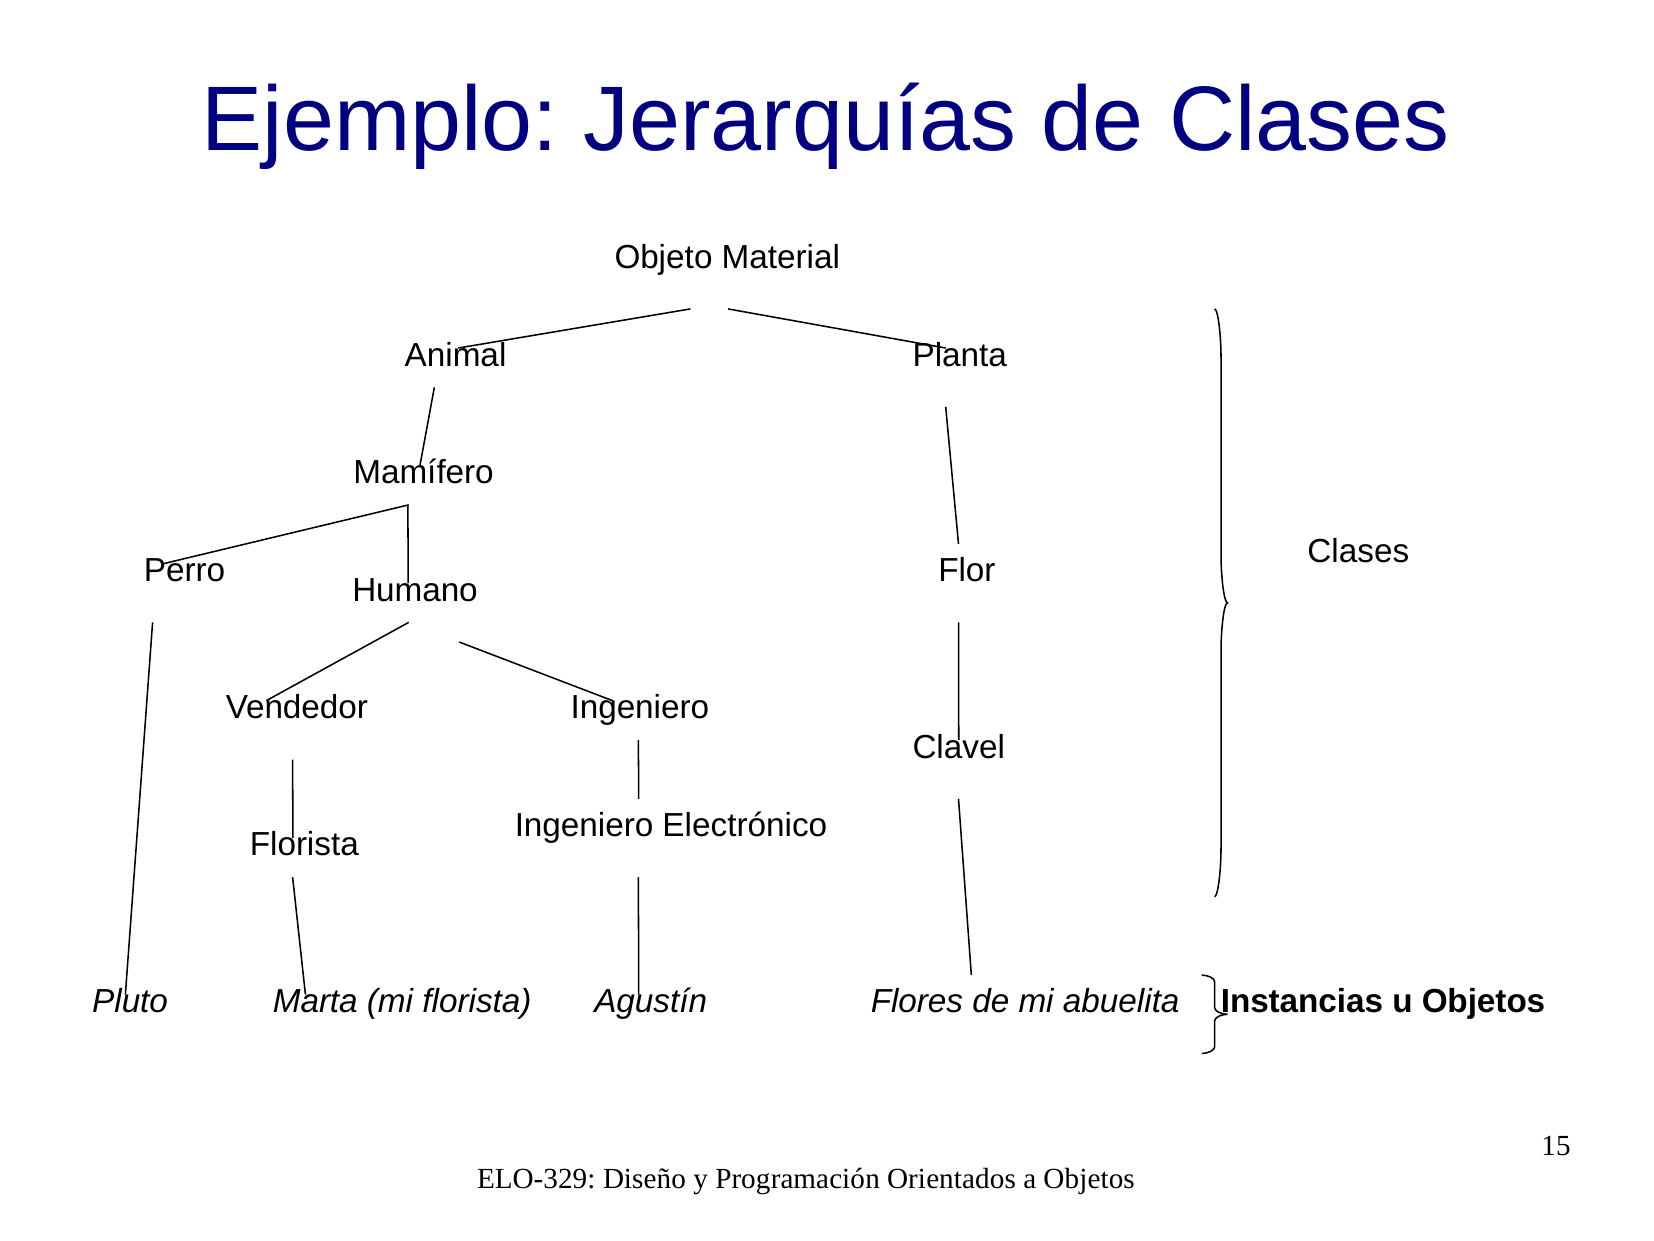

# Ejemplo: Jerarquías de Clases
Objeto Material
Animal
Planta
Mamífero
Clases
Perro
Flor
Humano
Vendedor
Ingeniero
Clavel
Ingeniero Electrónico
Florista
Pluto
Marta (mi florista)
Agustín
Flores de mi abuelita
Instancias u Objetos
15